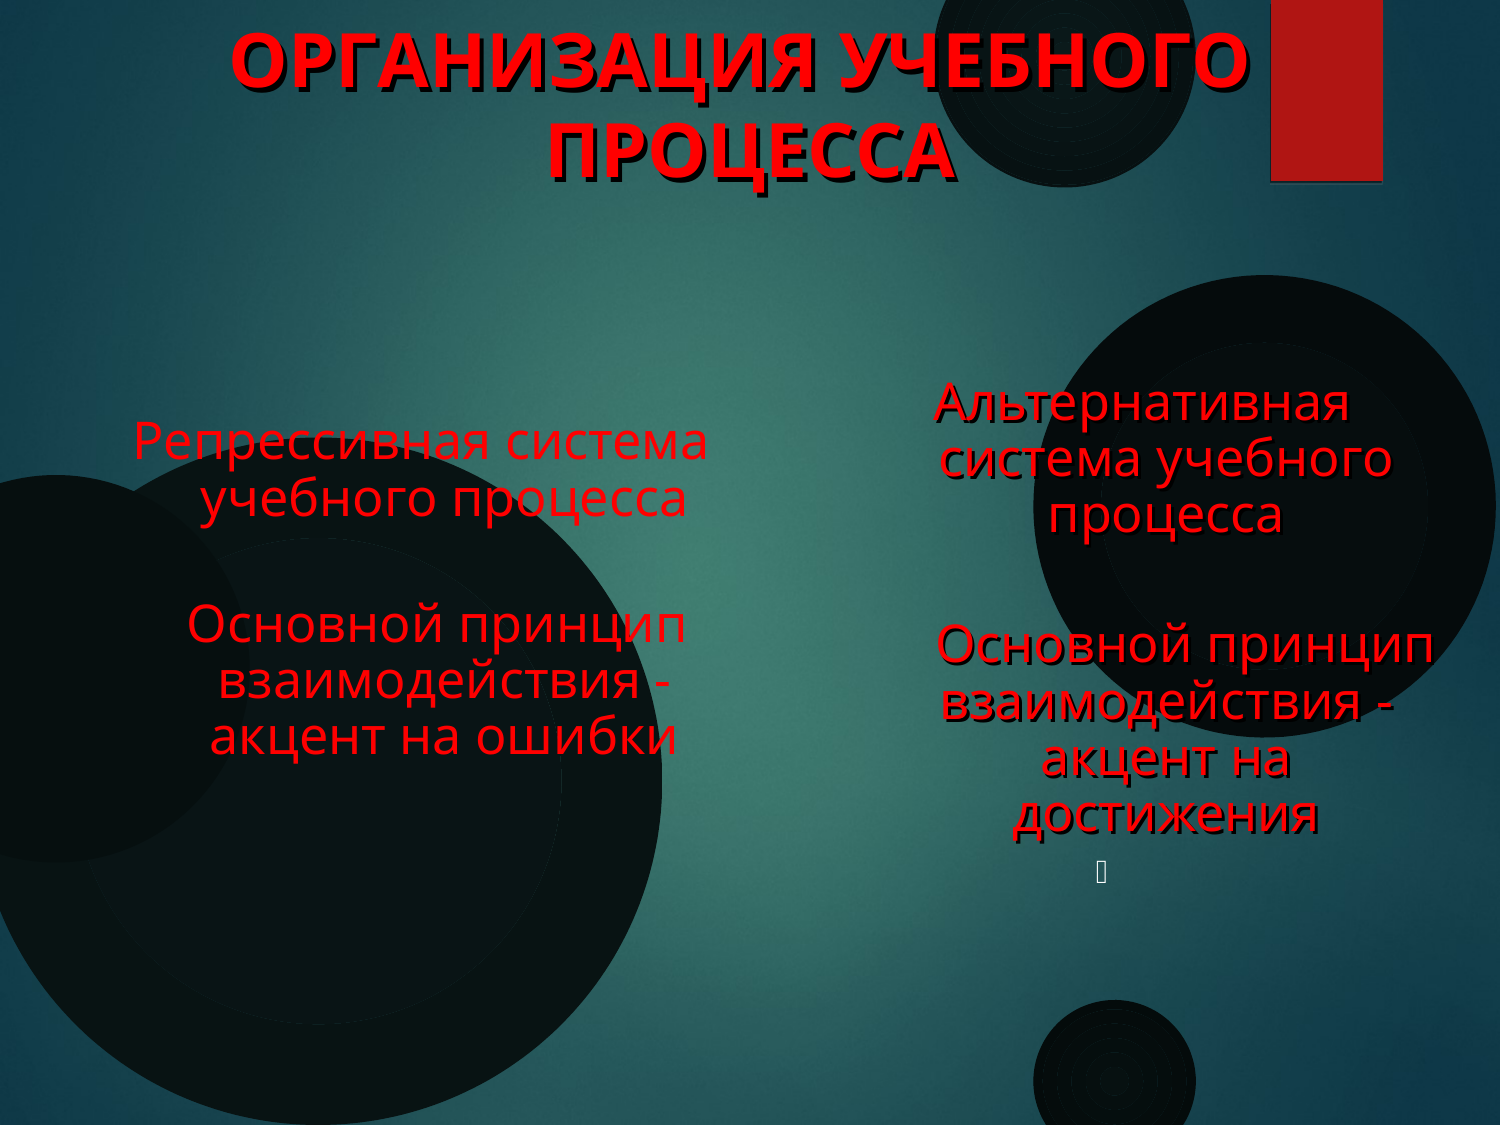

Организация учебного
процесса
Репрессивная система учебного процесса
 Основной принцип взаимодействия - акцент на ошибки
Альтернативная система учебного процесса
 Основной принцип взаимодействия - акцент на достижения